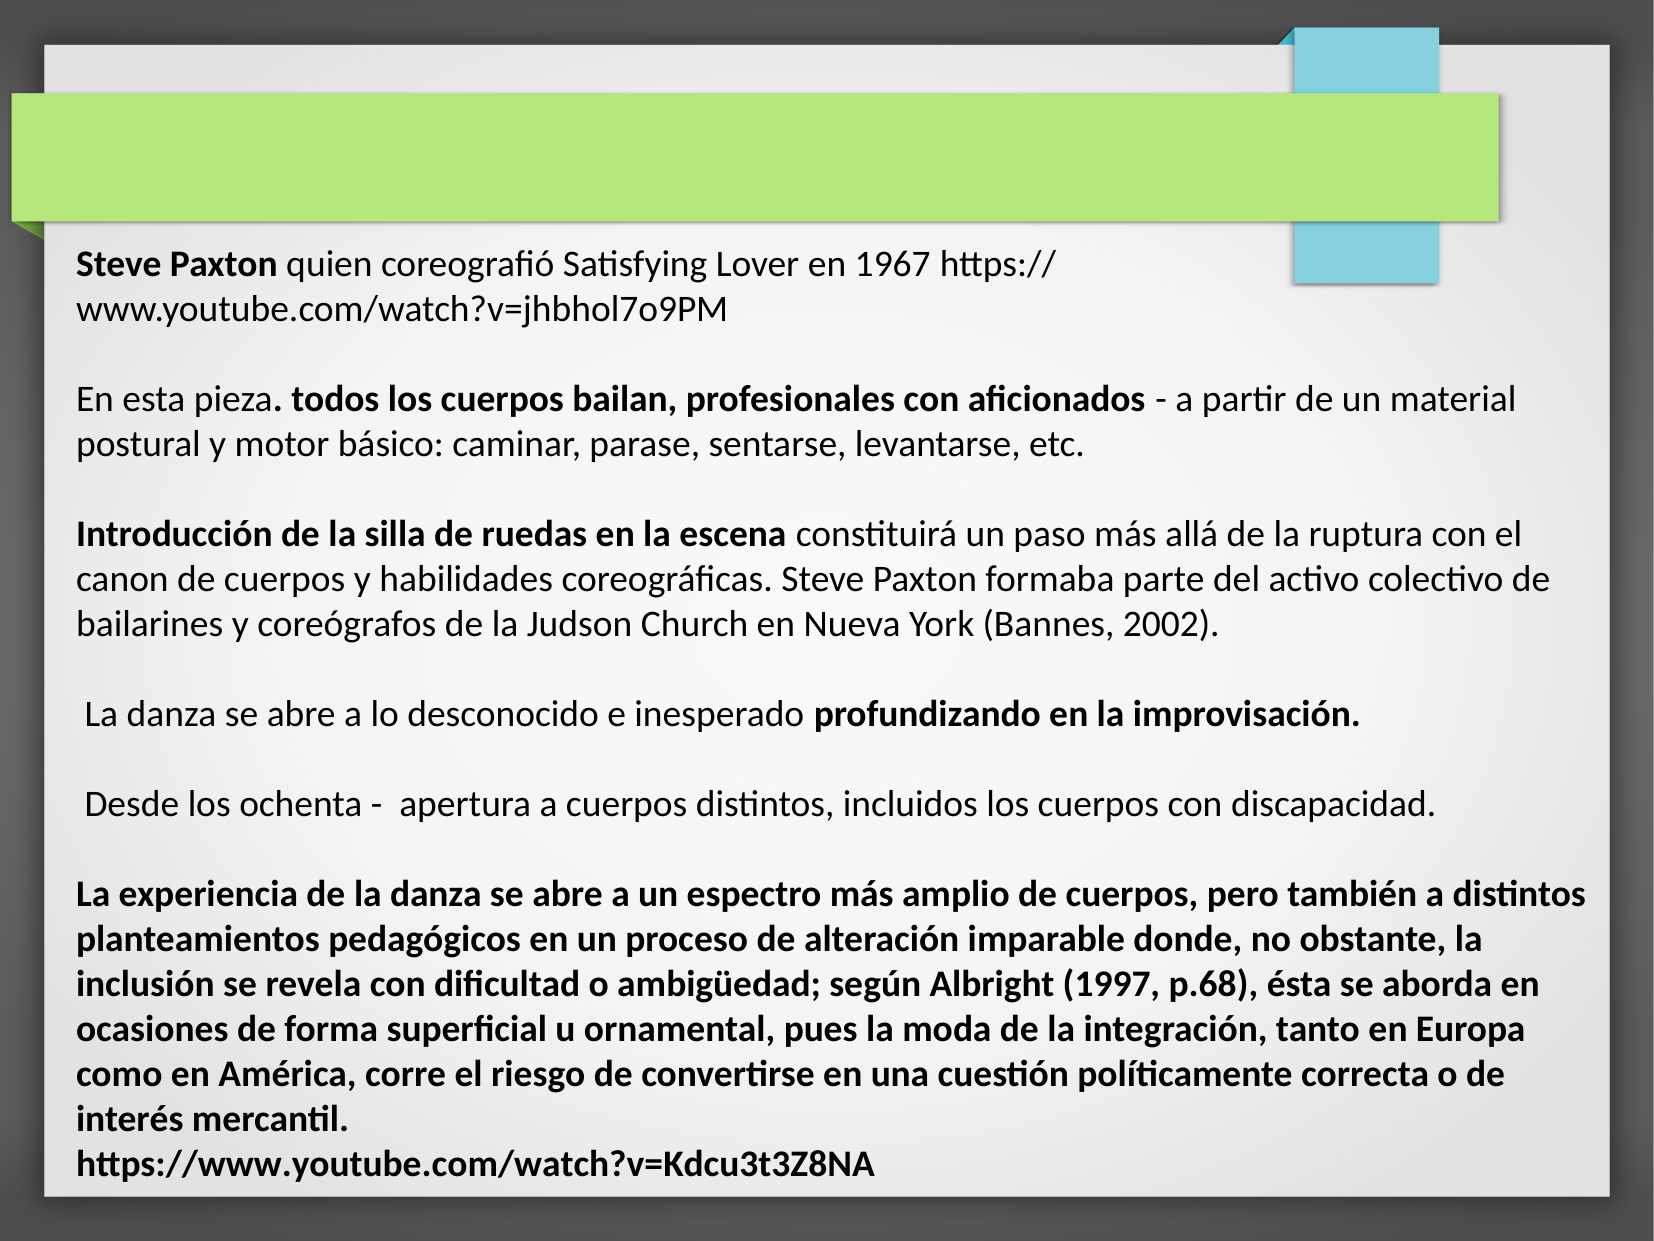

Steve Paxton quien coreografió Satisfying Lover en 1967 https://www.youtube.com/watch?v=jhbhol7o9PM
En esta pieza. todos los cuerpos bailan, profesionales con aficionados - a partir de un material postural y motor básico: caminar, parase, sentarse, levantarse, etc.
Introducción de la silla de ruedas en la escena constituirá un paso más allá de la ruptura con el canon de cuerpos y habilidades coreográficas. Steve Paxton formaba parte del activo colectivo de bailarines y coreógrafos de la Judson Church en Nueva York (Bannes, 2002).
 La danza se abre a lo desconocido e inesperado profundizando en la improvisación.
 Desde los ochenta - apertura a cuerpos distintos, incluidos los cuerpos con discapacidad.
La experiencia de la danza se abre a un espectro más amplio de cuerpos, pero también a distintos planteamientos pedagógicos en un proceso de alteración imparable donde, no obstante, la inclusión se revela con dificultad o ambigüedad; según Albright (1997, p.68), ésta se aborda en ocasiones de forma superficial u ornamental, pues la moda de la integración, tanto en Europa como en América, corre el riesgo de convertirse en una cuestión políticamente correcta o de interés mercantil.
https://www.youtube.com/watch?v=Kdcu3t3Z8NA